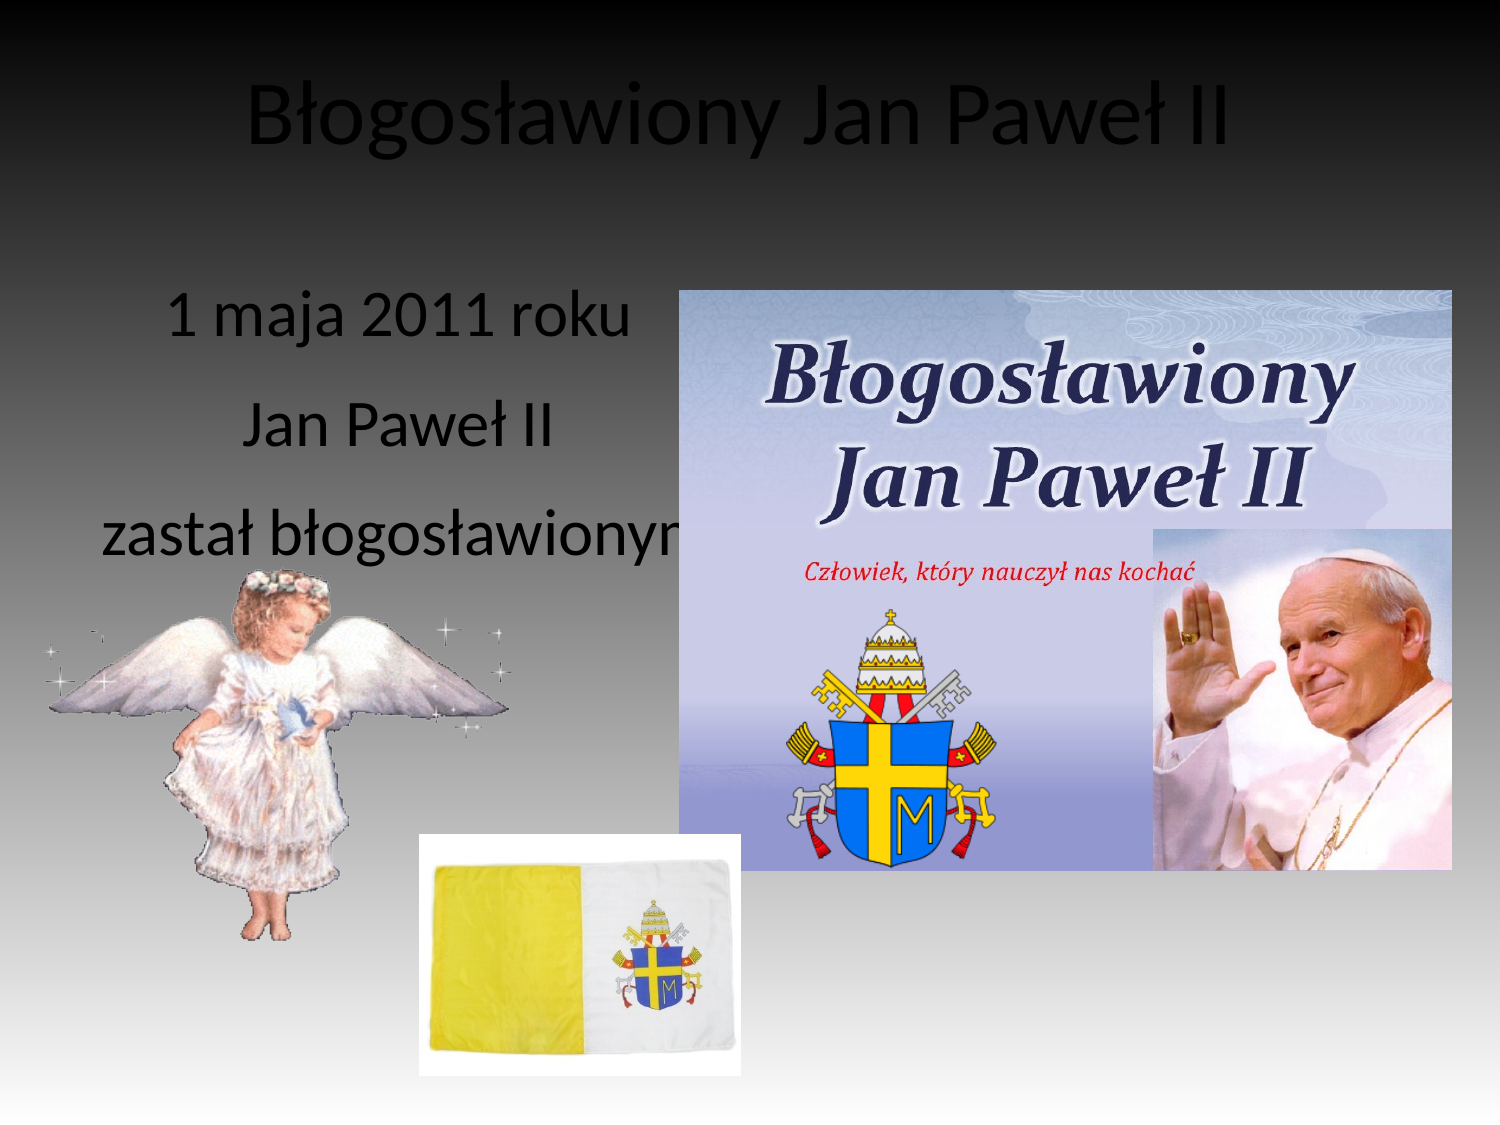

# Błogosławiony Jan Paweł II
1 maja 2011 roku
Jan Paweł II
zastał błogosławionym